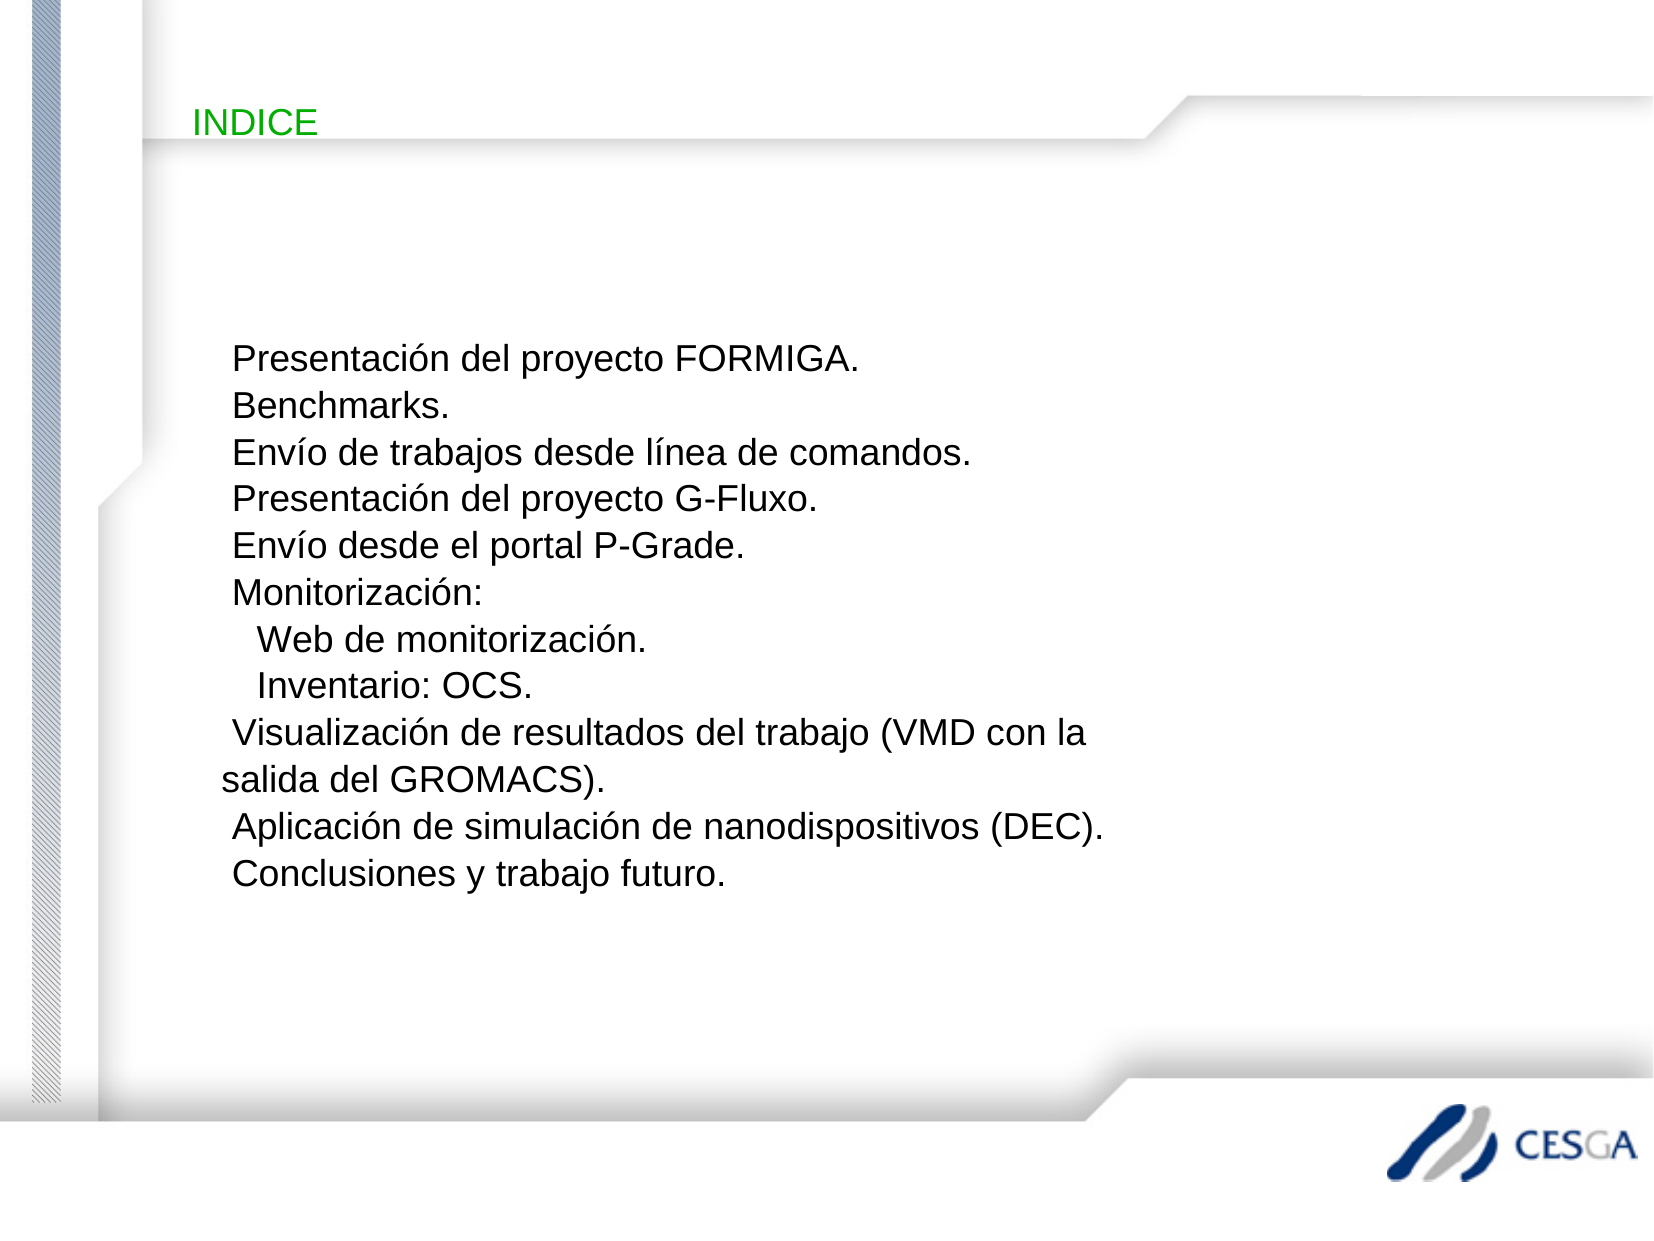

INDICE
 Presentación del proyecto FORMIGA.
 Benchmarks.
 Envío de trabajos desde línea de comandos.
 Presentación del proyecto G-Fluxo.
 Envío desde el portal P-Grade.
 Monitorización:
Web de monitorización.
Inventario: OCS.
 Visualización de resultados del trabajo (VMD con la salida del GROMACS).
 Aplicación de simulación de nanodispositivos (DEC).
 Conclusiones y trabajo futuro.